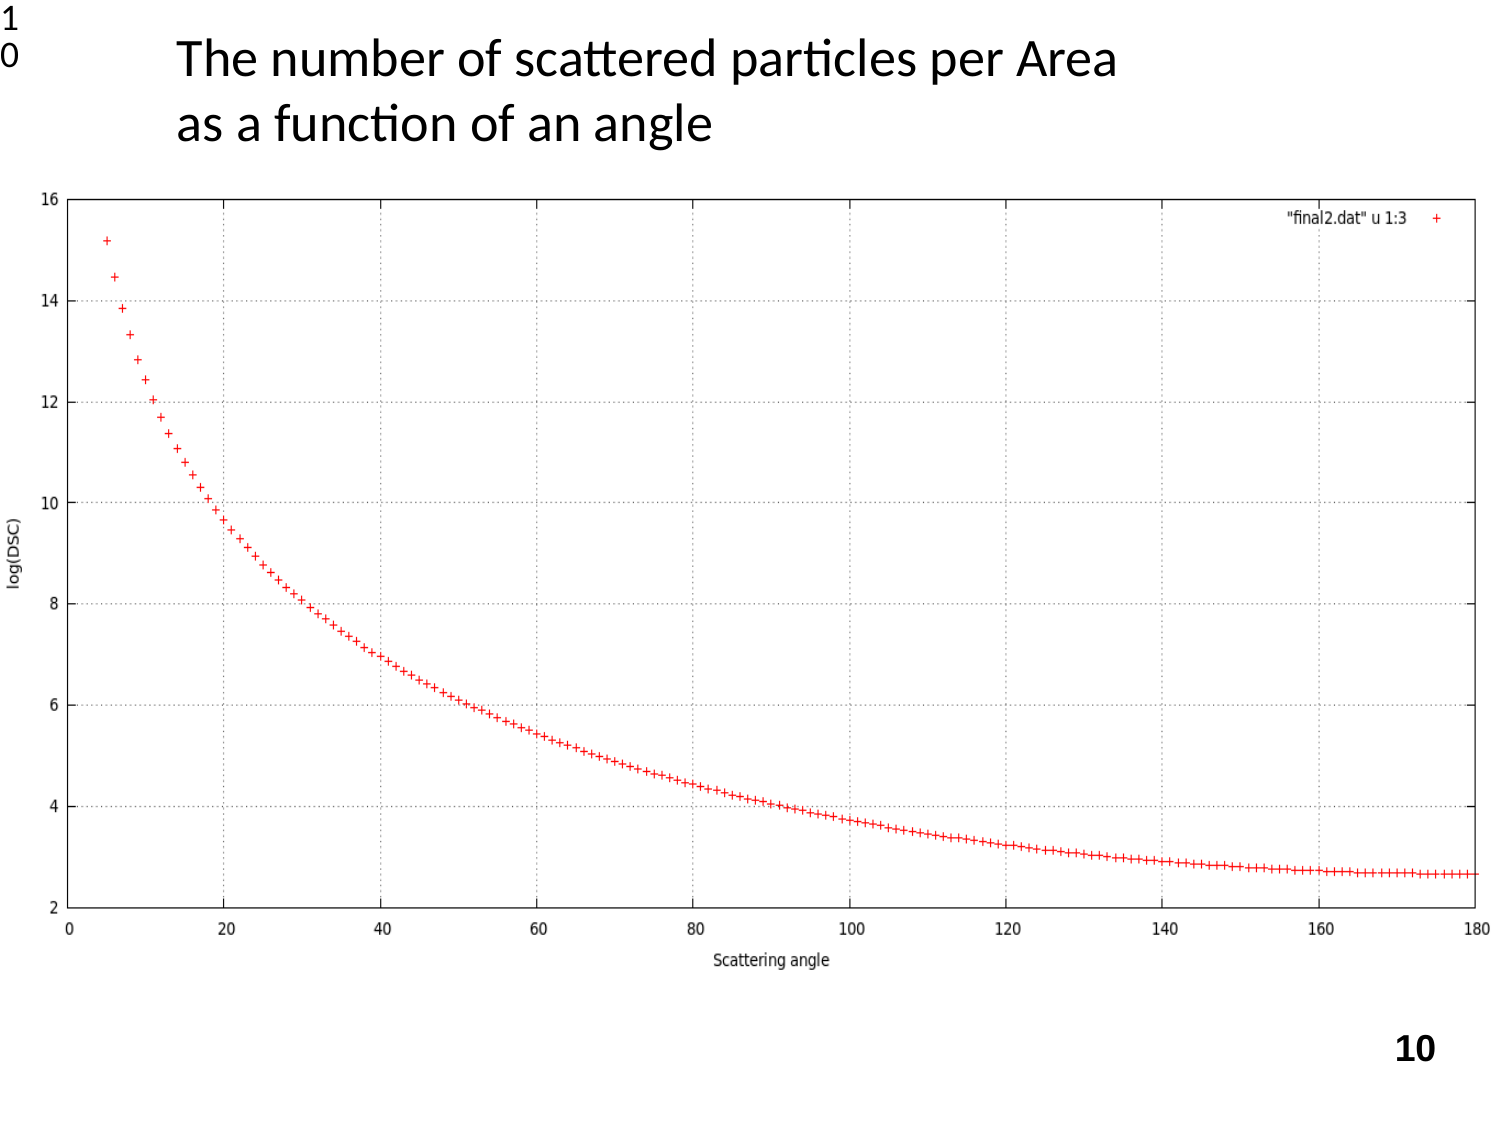

10
The number of scattered particles per Area
as a function of an angle
10